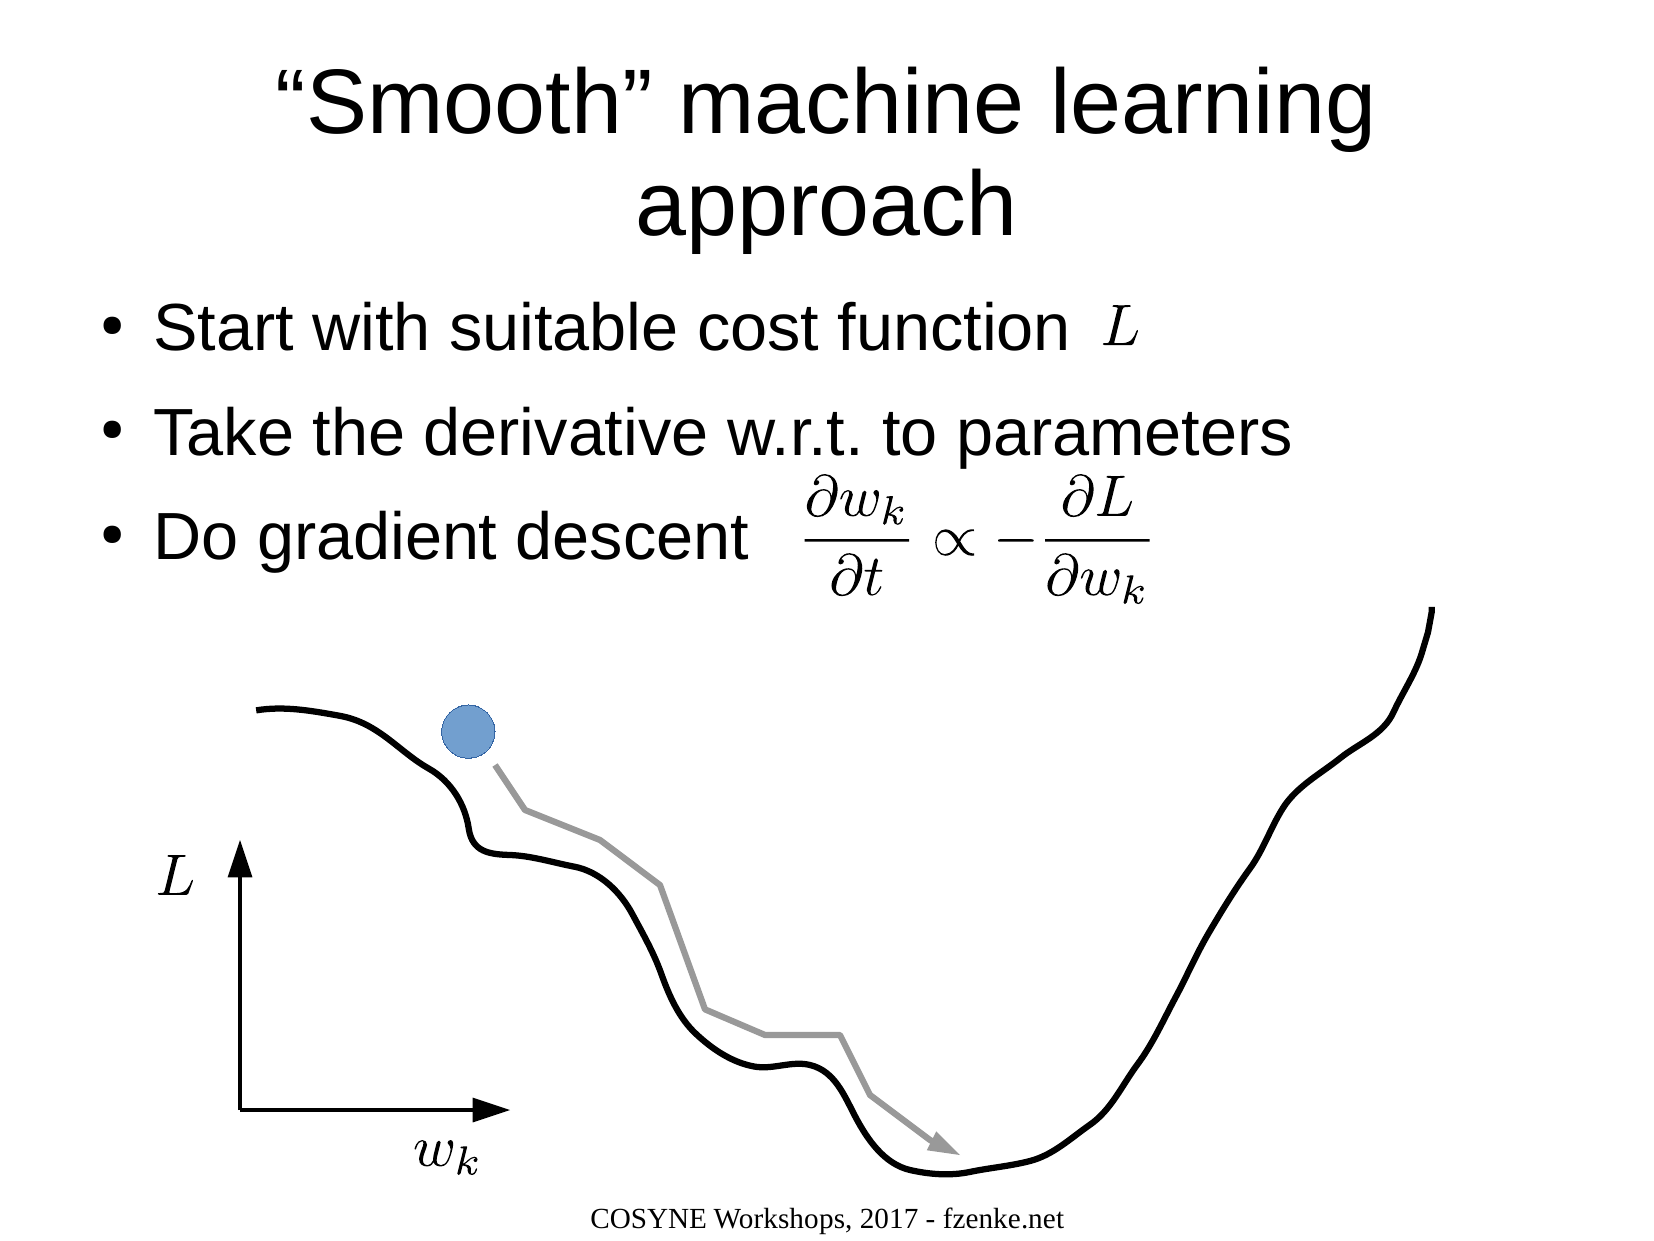

# “Smooth” machine learning approach
Start with suitable cost function
Take the derivative w.r.t. to parameters
Do gradient descent
COSYNE Workshops, 2017 - fzenke.net